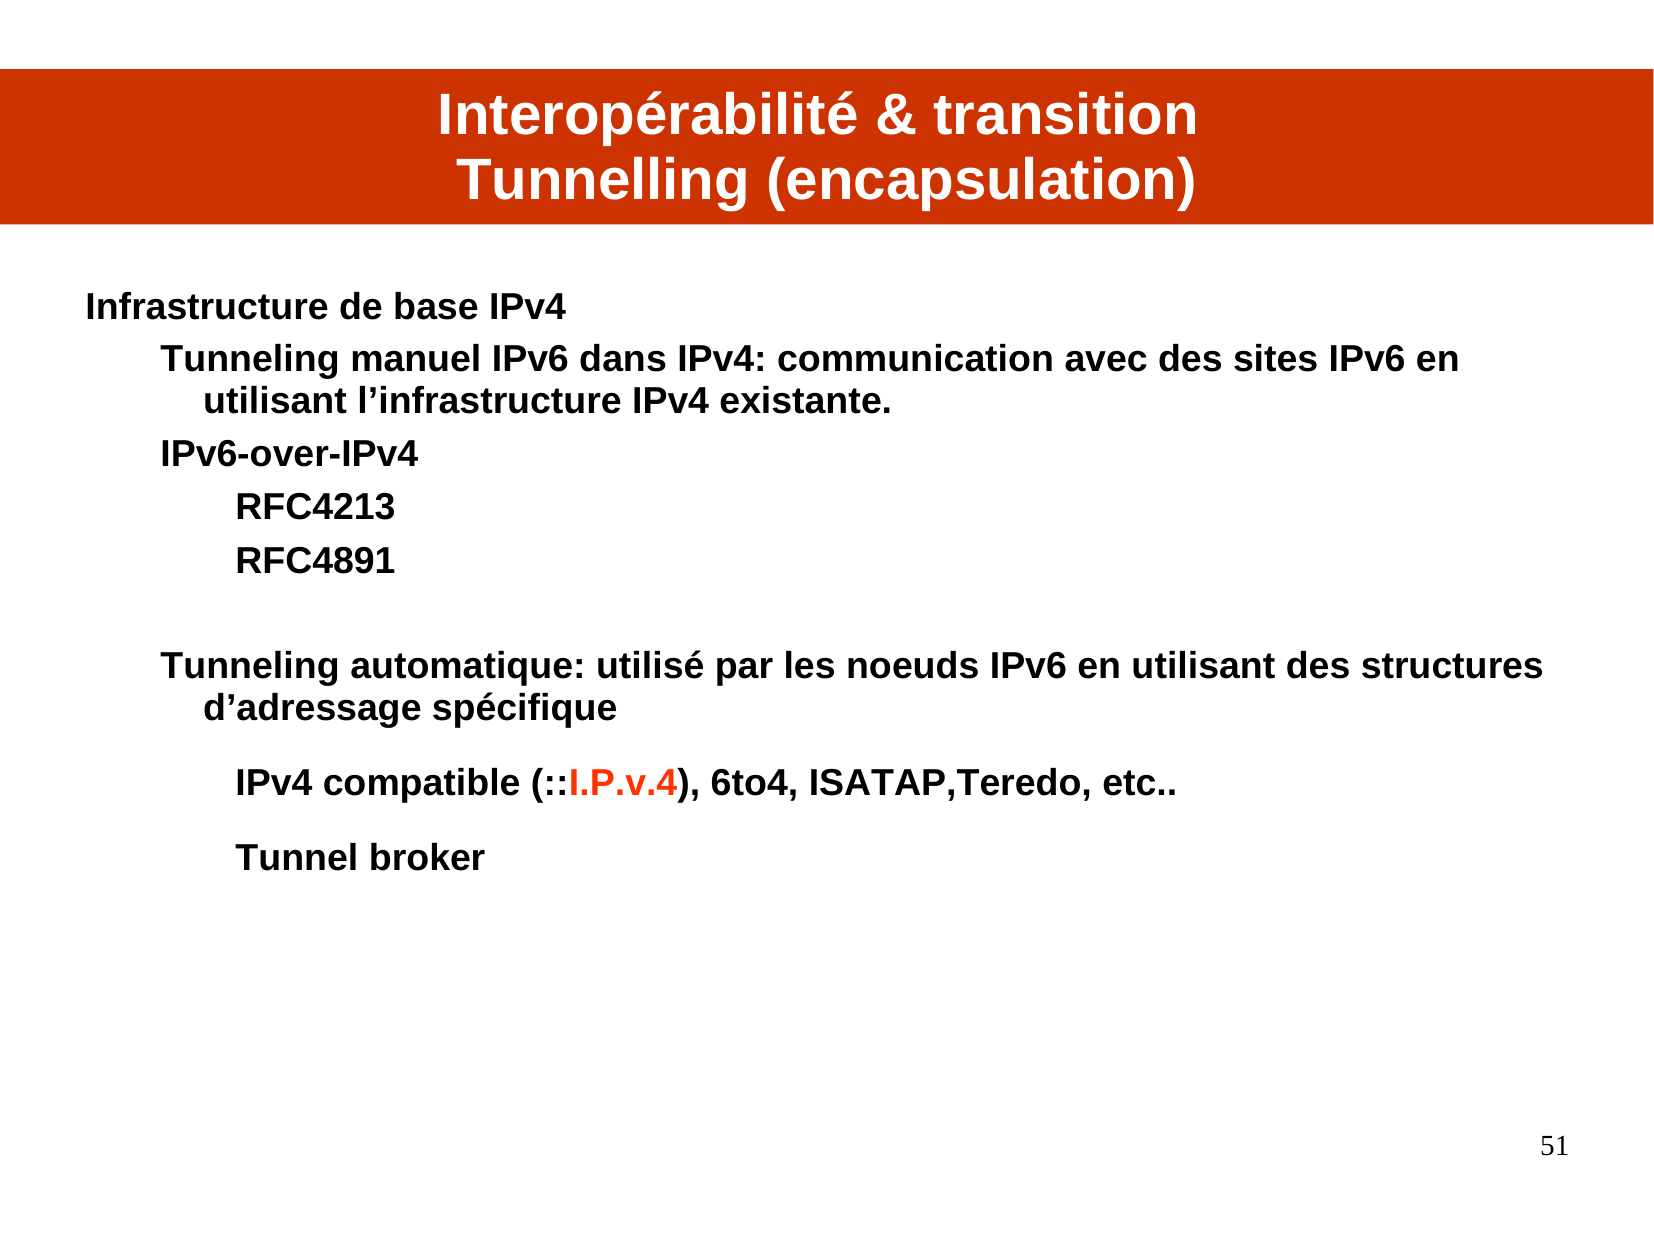

# Interopérabilité & transition Tunnelling (encapsulation)‏
Infrastructure de base IPv4
Tunneling manuel IPv6 dans IPv4: communication avec des sites IPv6 en utilisant l’infrastructure IPv4 existante.
IPv6-over-IPv4
RFC4213
RFC4891
Tunneling automatique: utilisé par les noeuds IPv6 en utilisant des structures d’adressage spécifique
IPv4 compatible (::I.P.v.4), 6to4, ISATAP,Teredo, etc..
Tunnel broker